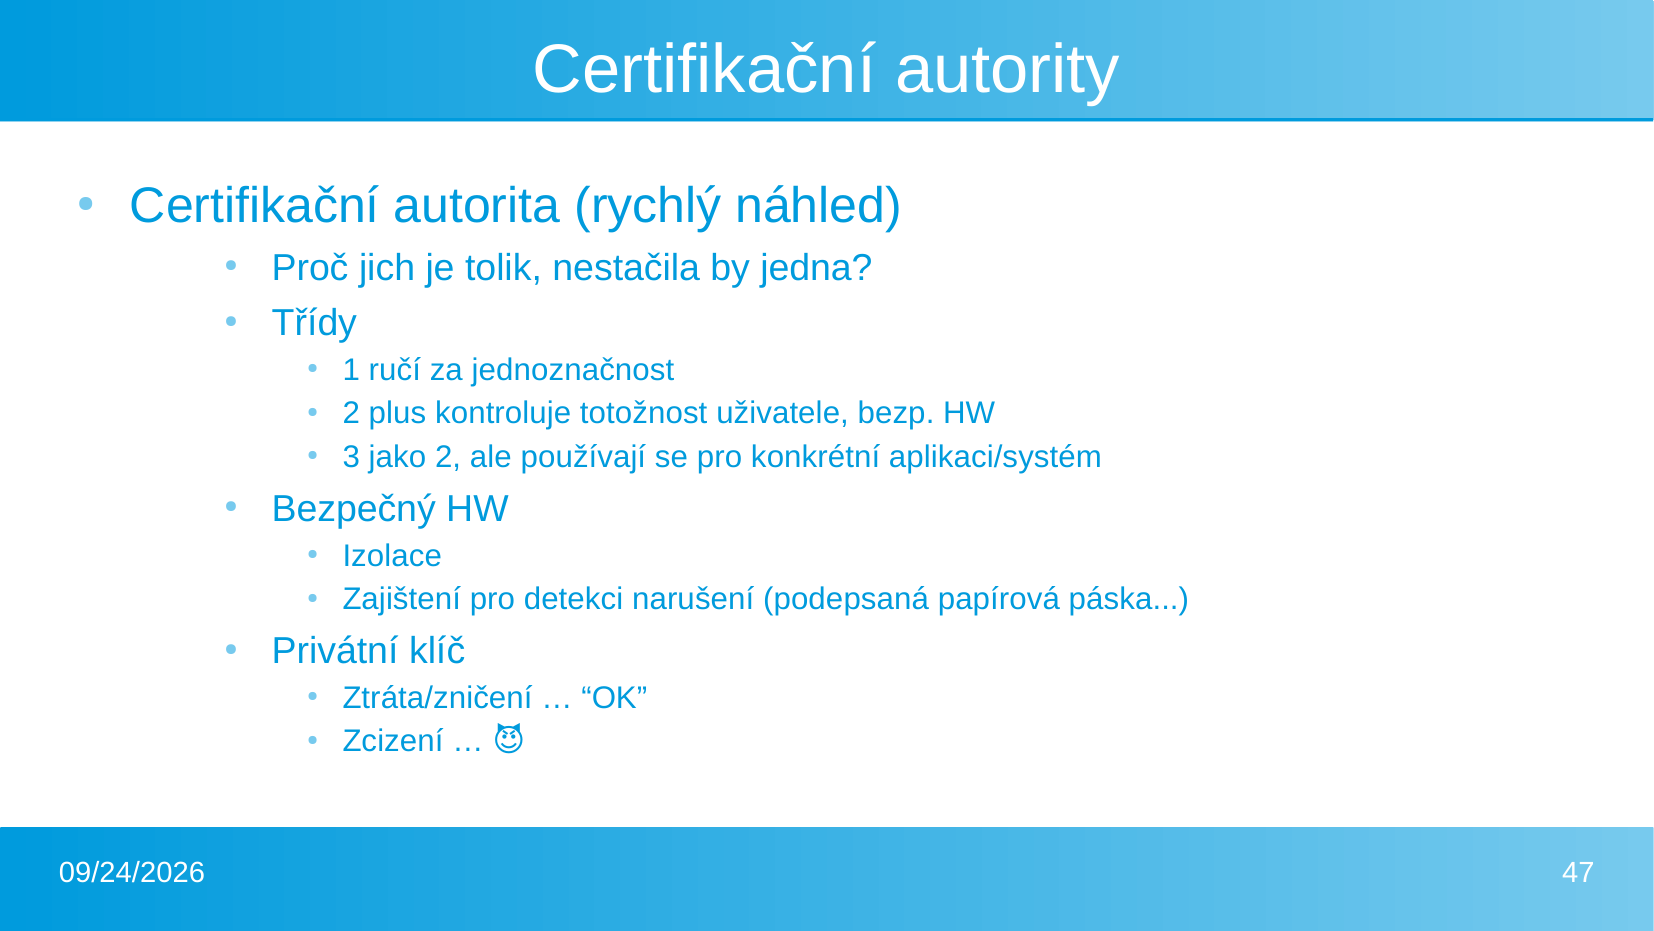

# Certifikační autority
Certifikační autorita (rychlý náhled)
Proč jich je tolik, nestačila by jedna?
Třídy
1 ručí za jednoznačnost
2 plus kontroluje totožnost uživatele, bezp. HW
3 jako 2, ale používají se pro konkrétní aplikaci/systém
Bezpečný HW
Izolace
Zajištení pro detekci narušení (podepsaná papírová páska...)
Privátní klíč
Ztráta/zničení … “OK”
Zcizení … 😈
47